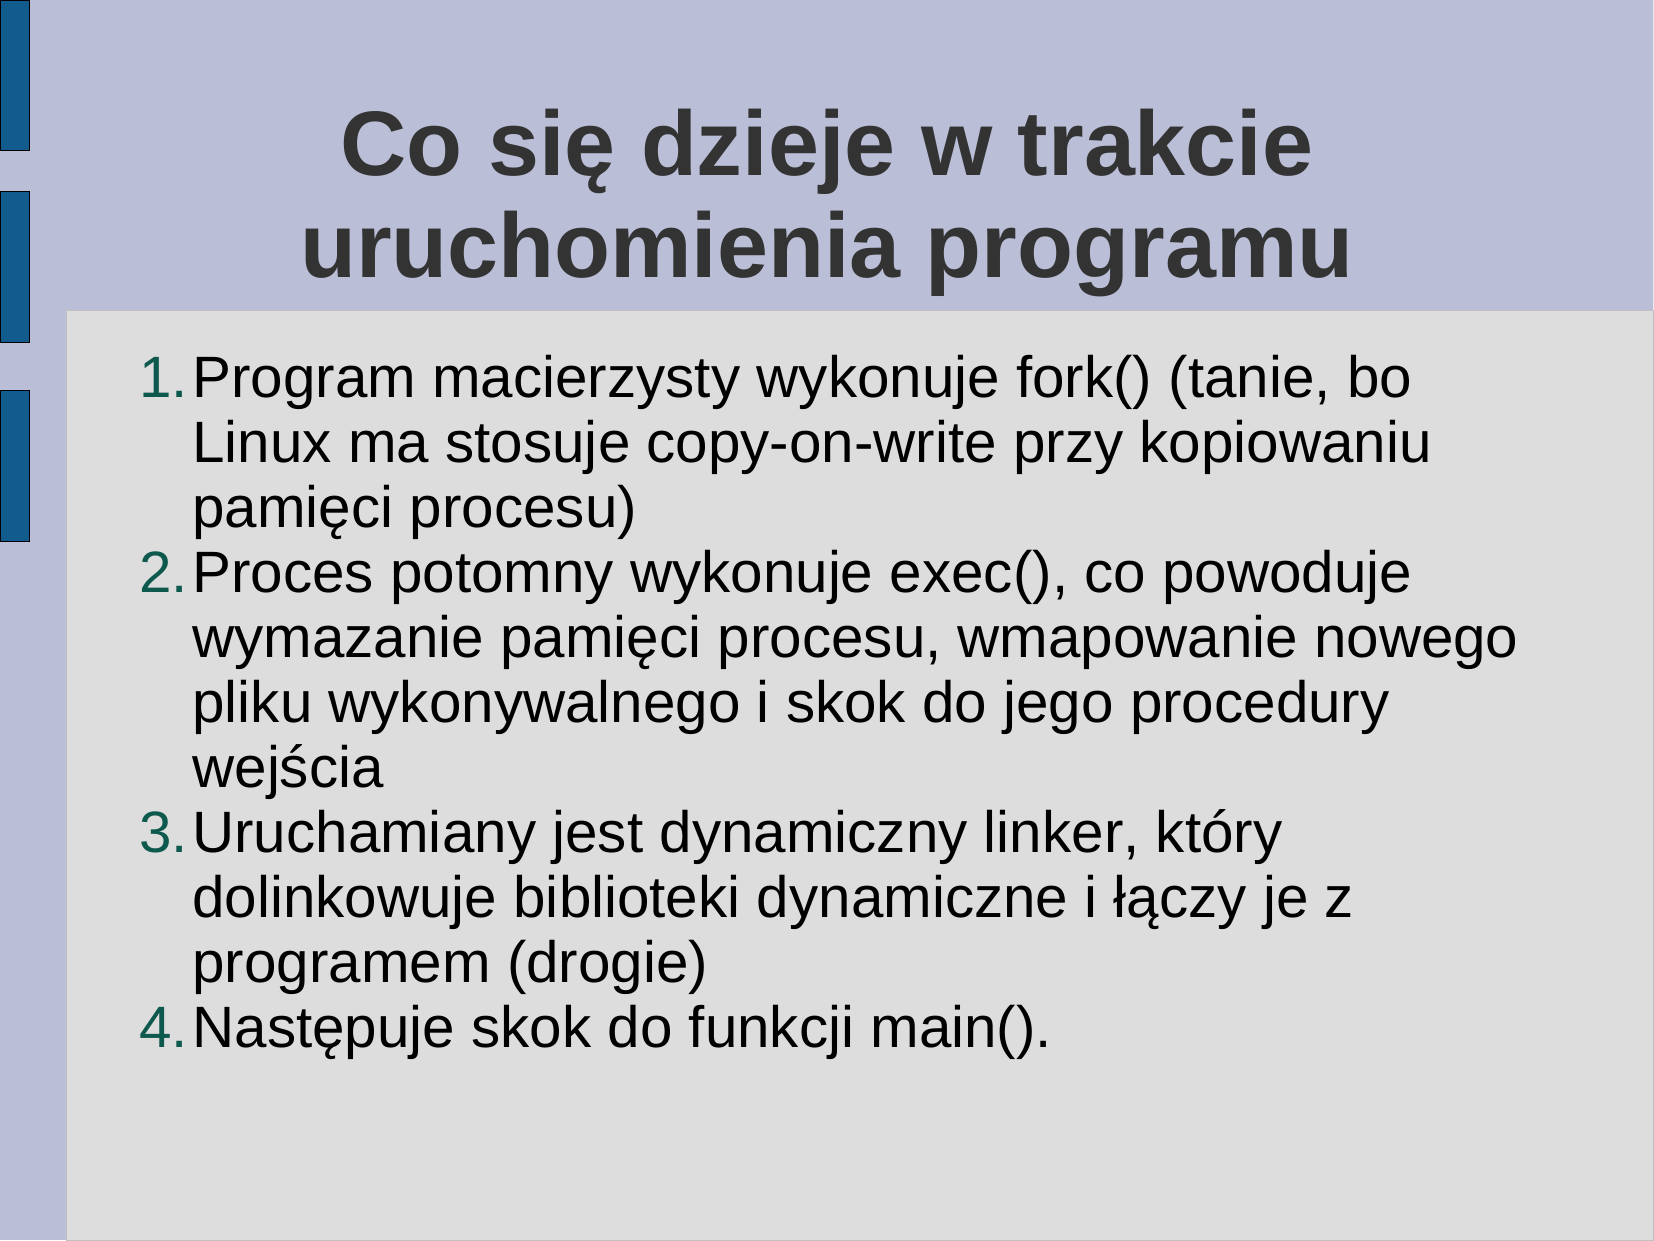

# Co się dzieje w trakcie uruchomienia programu
Program macierzysty wykonuje fork() (tanie, bo Linux ma stosuje copy-on-write przy kopiowaniu pamięci procesu)
Proces potomny wykonuje exec(), co powoduje wymazanie pamięci procesu, wmapowanie nowego pliku wykonywalnego i skok do jego procedury wejścia
Uruchamiany jest dynamiczny linker, który dolinkowuje biblioteki dynamiczne i łączy je z programem (drogie)
Następuje skok do funkcji main().